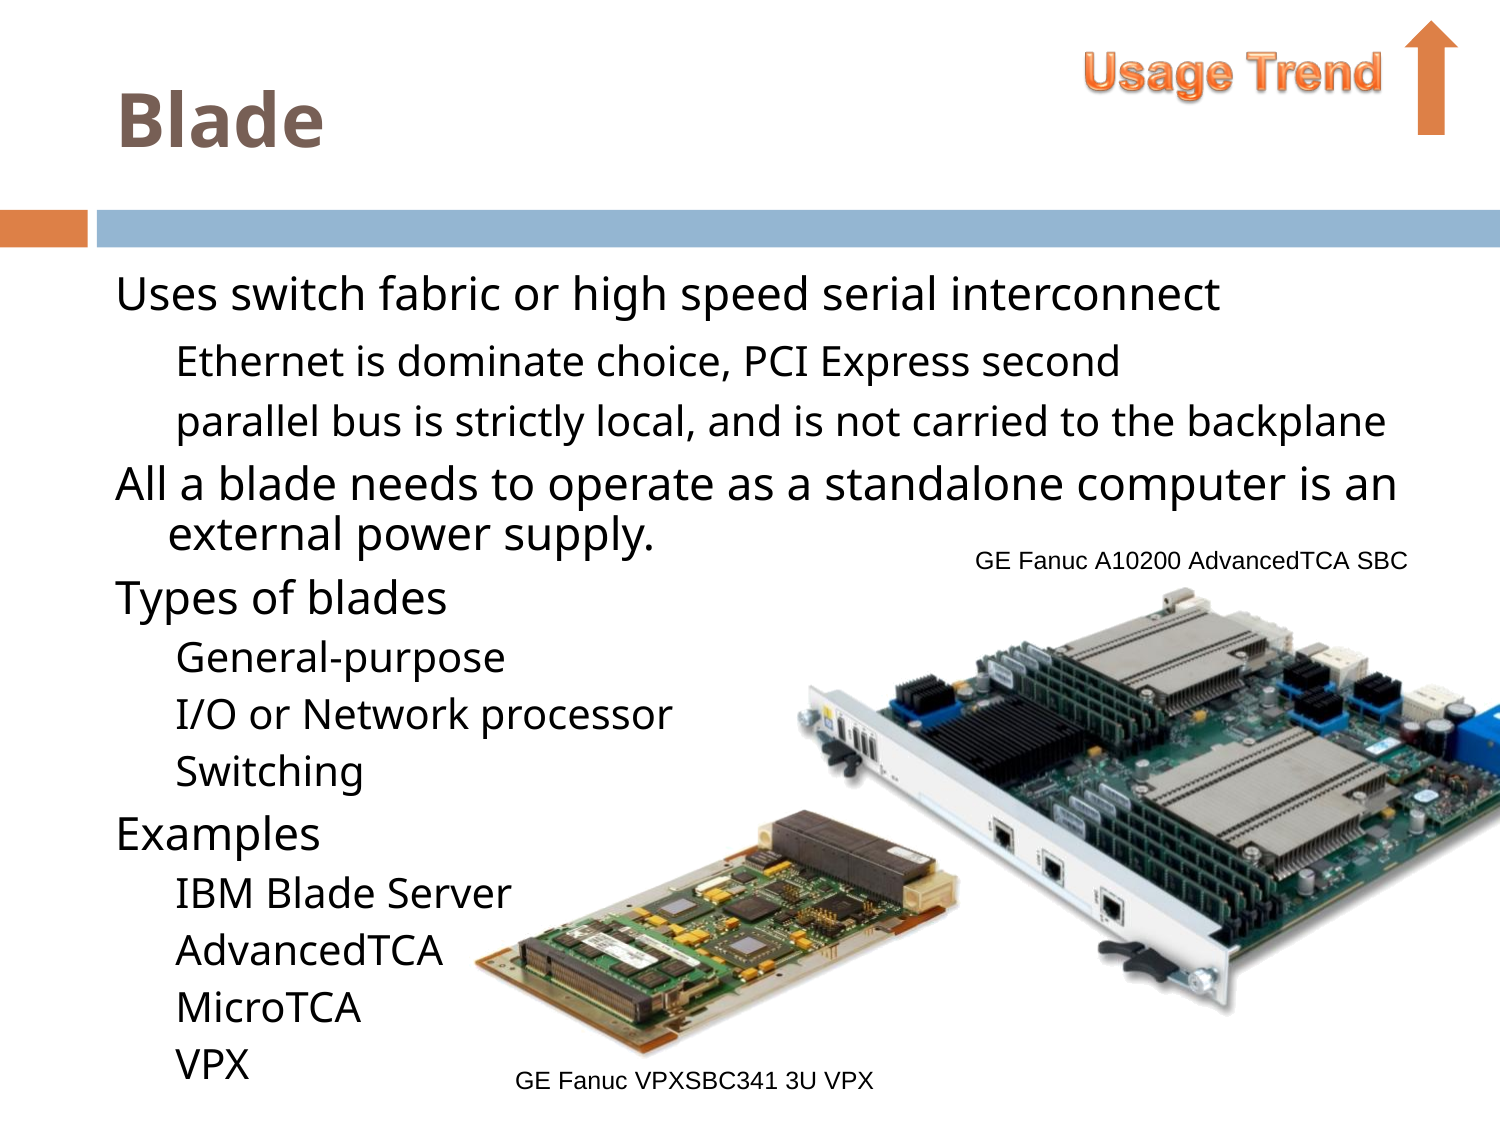

# Blade
Uses switch fabric or high speed serial interconnect
Ethernet is dominate choice, PCI Express second
parallel bus is strictly local, and is not carried to the backplane
All a blade needs to operate as a standalone computer is an external power supply.
Types of blades
General-purpose
I/O or Network processor
Switching
Examples
IBM Blade Server
AdvancedTCA
MicroTCA
VPX
GE Fanuc A10200 AdvancedTCA SBC
GE Fanuc VPXSBC341 3U VPX